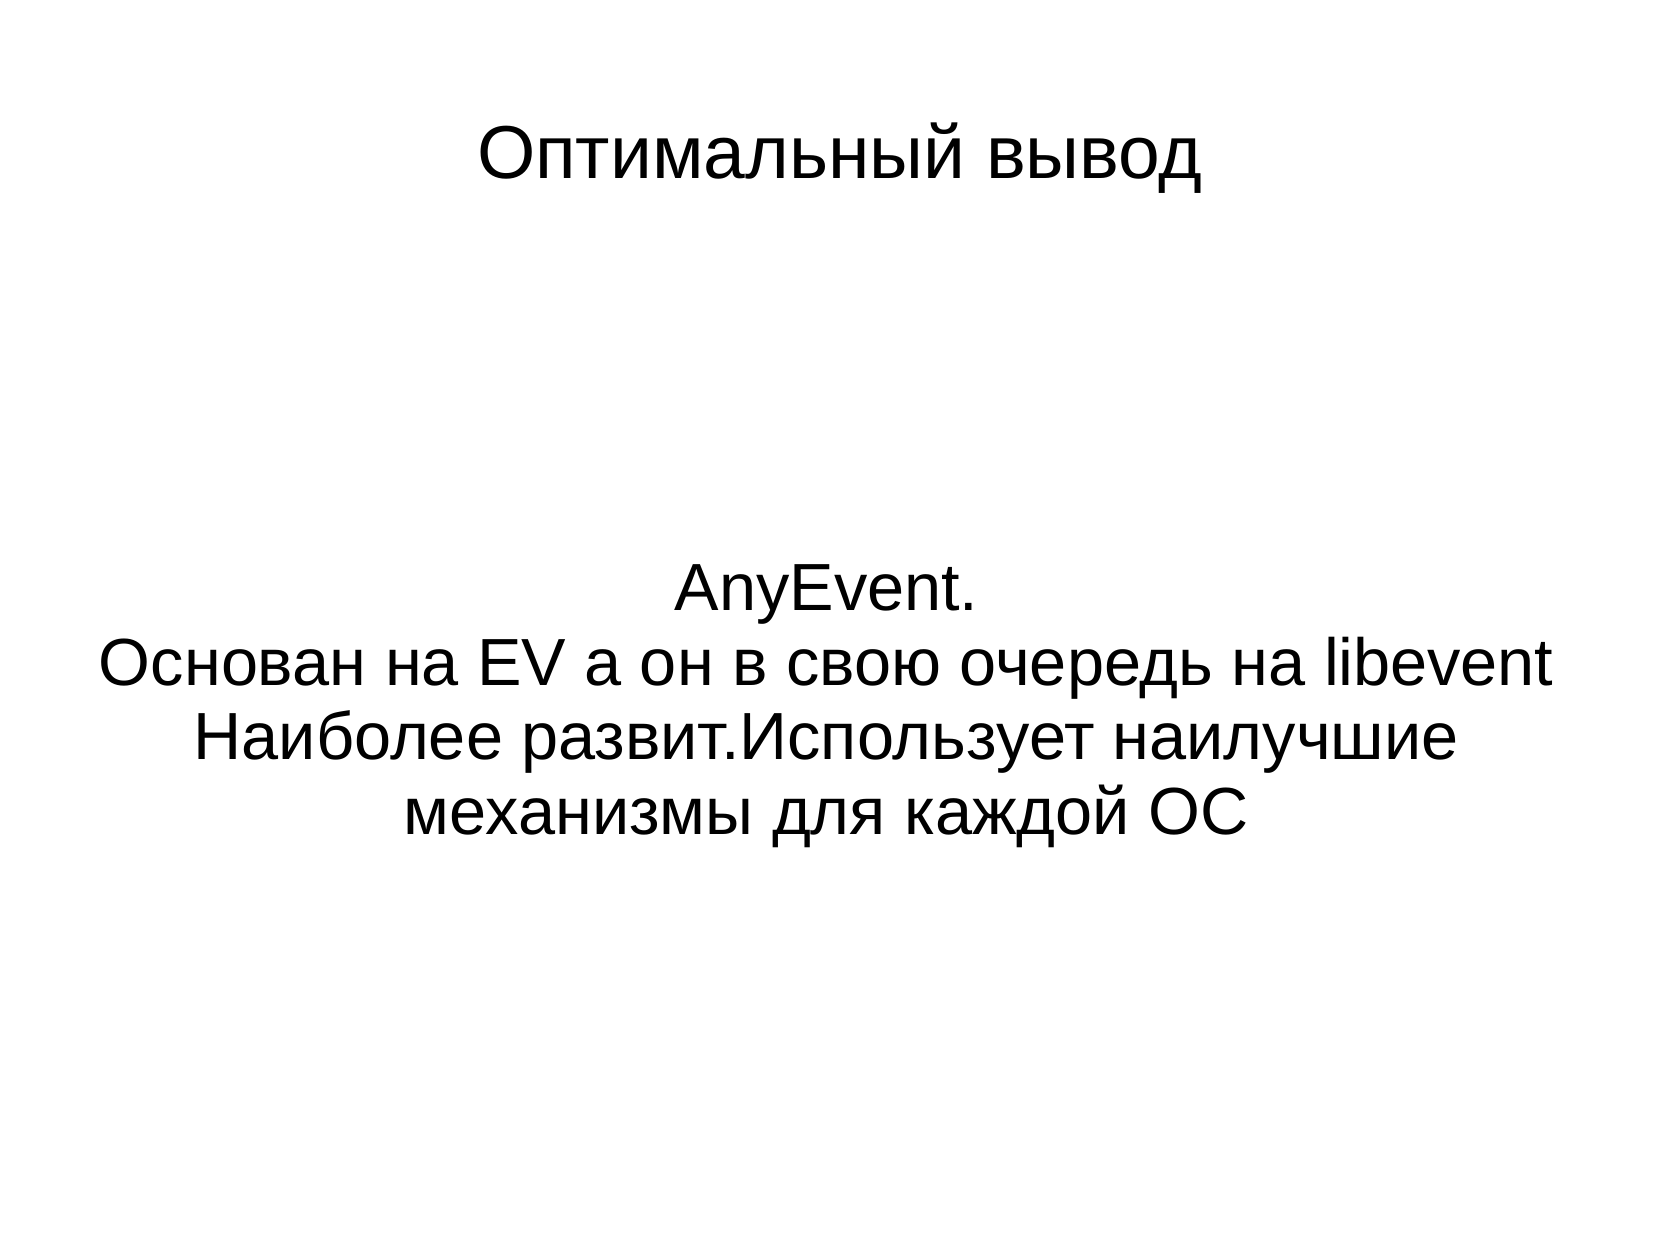

# Оптимальный вывод
AnyEvent.
Основан на EV а он в свою очередь на libevent
Наиболее развит.Использует наилучшие механизмы для каждой ОС